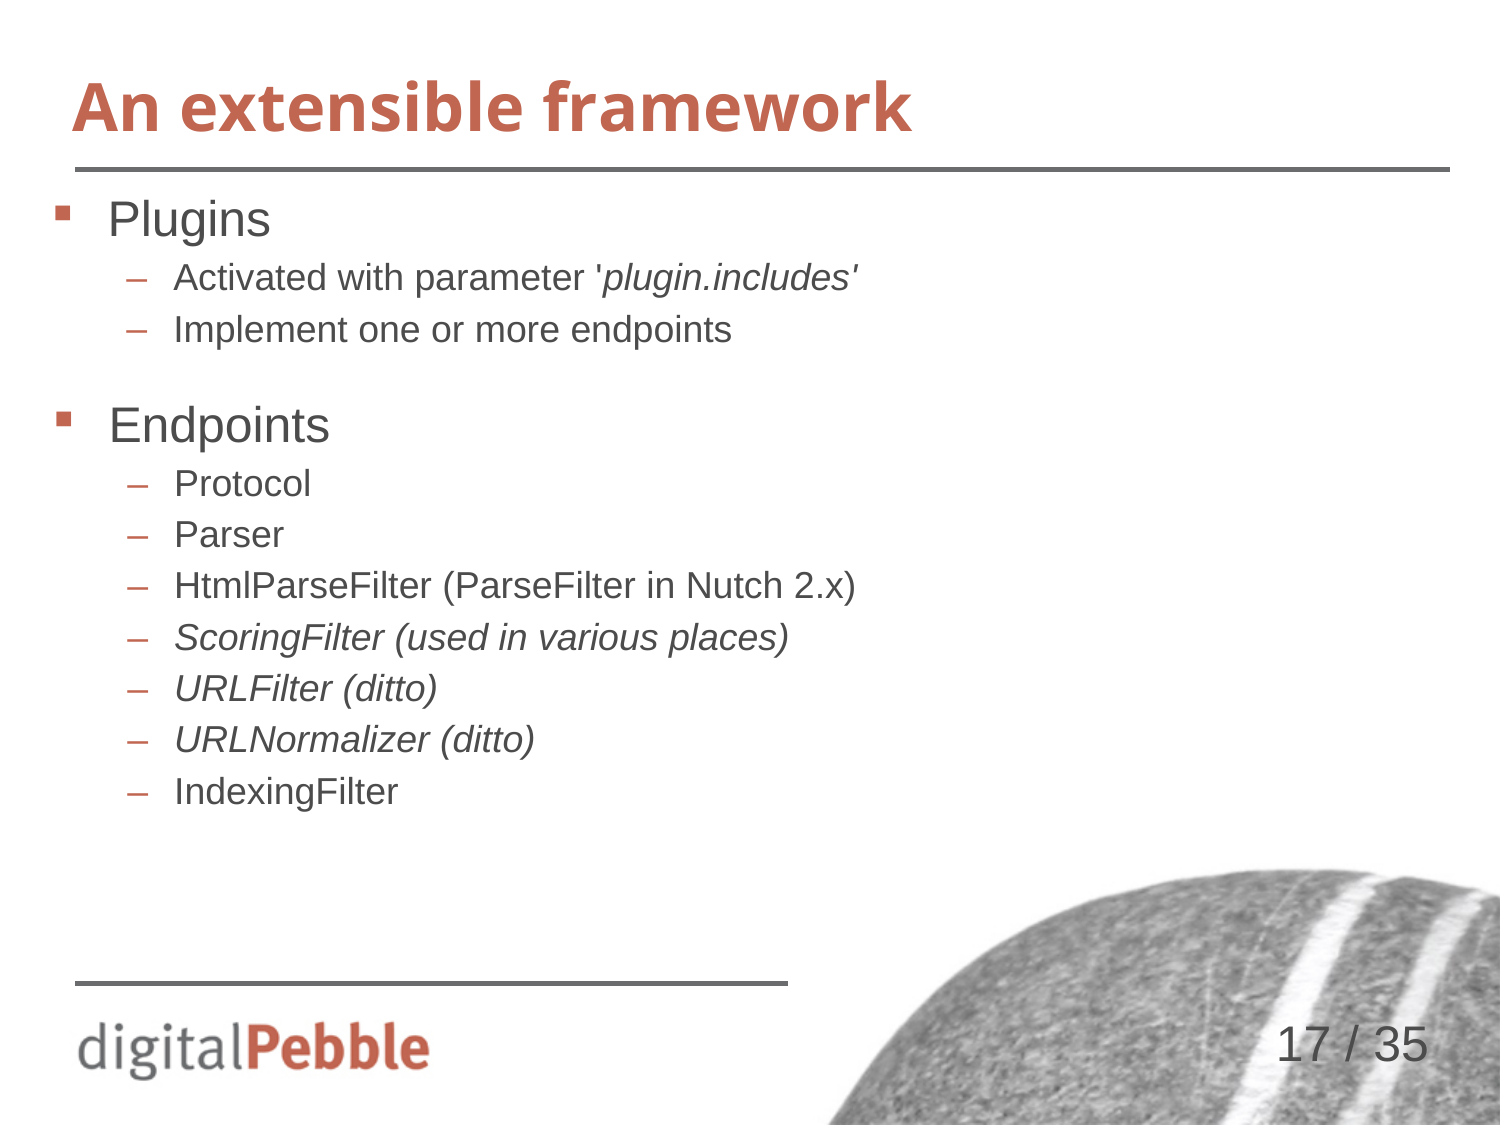

# An extensible framework
Plugins
Activated with parameter 'plugin.includes'
Implement one or more endpoints
Endpoints
Protocol
Parser
HtmlParseFilter (ParseFilter in Nutch 2.x)
ScoringFilter (used in various places)
URLFilter (ditto)
URLNormalizer (ditto)
IndexingFilter